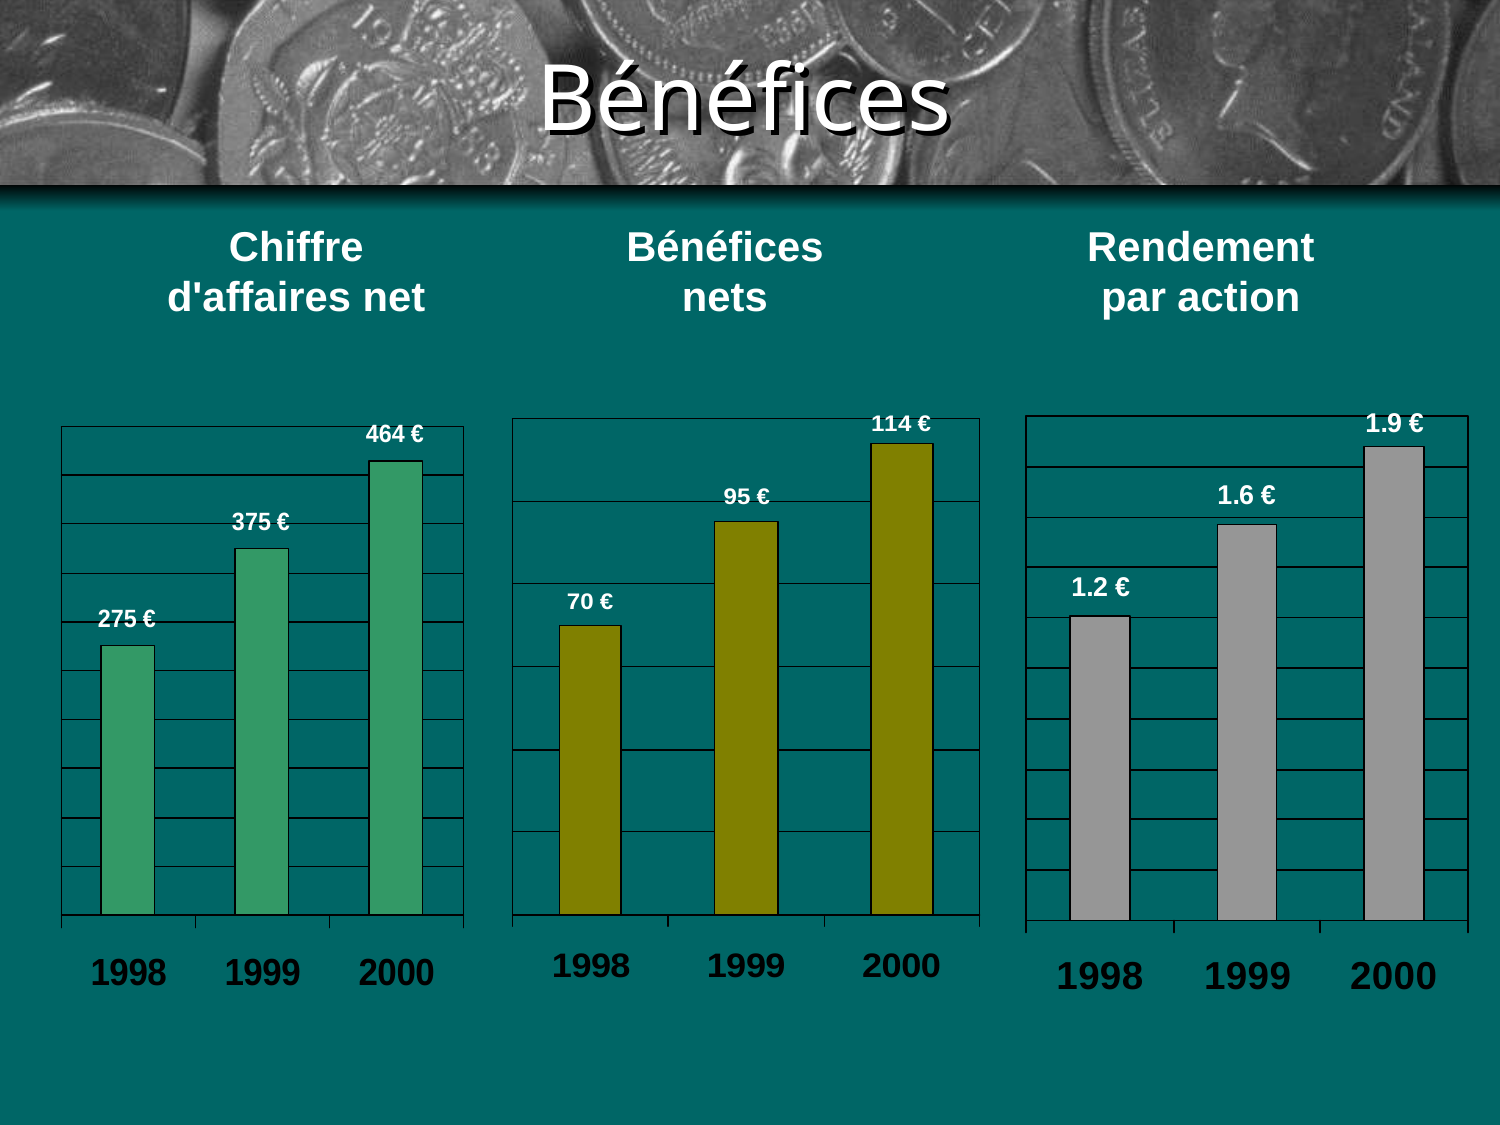

# Bénéfices
Chiffre d'affaires net
Bénéfices nets
Rendement par action